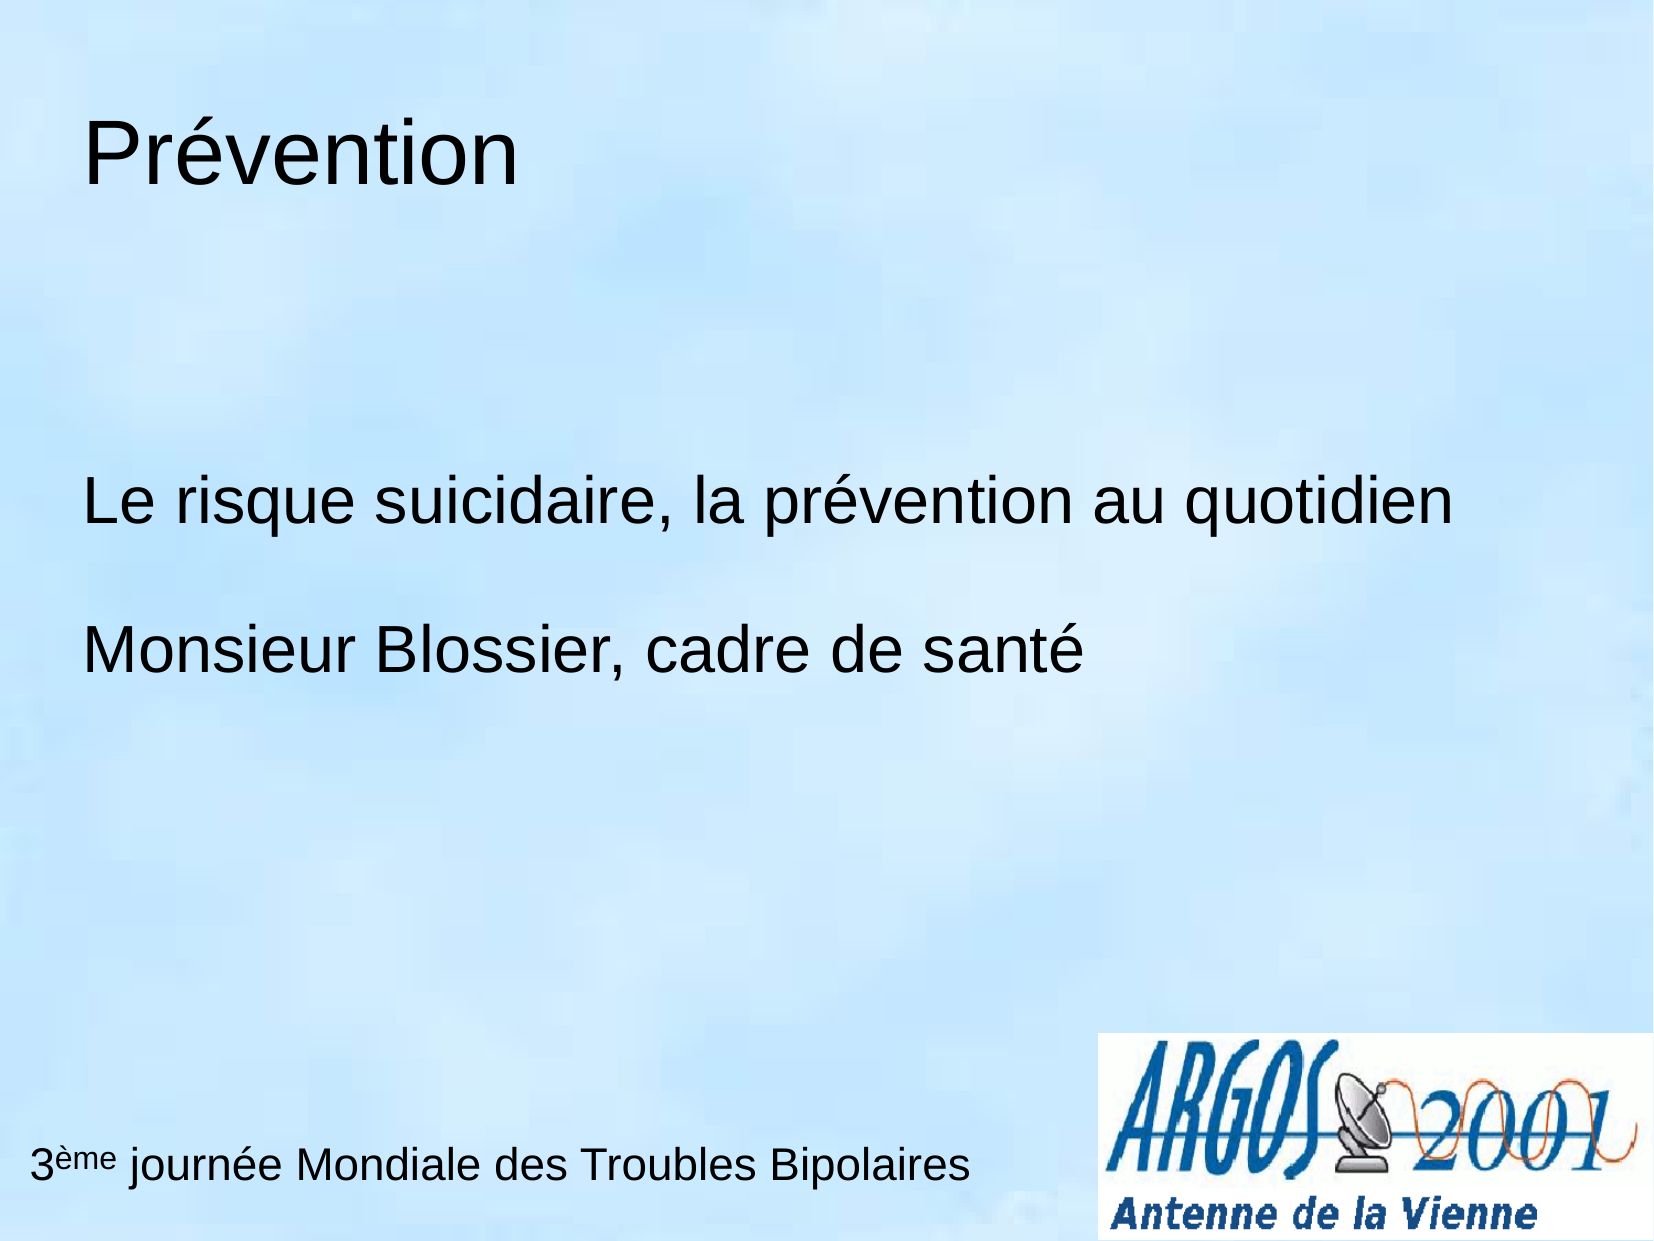

# Prévention
Le risque suicidaire, la prévention au quotidien
Monsieur Blossier, cadre de santé
3ème journée Mondiale des Troubles Bipolaires